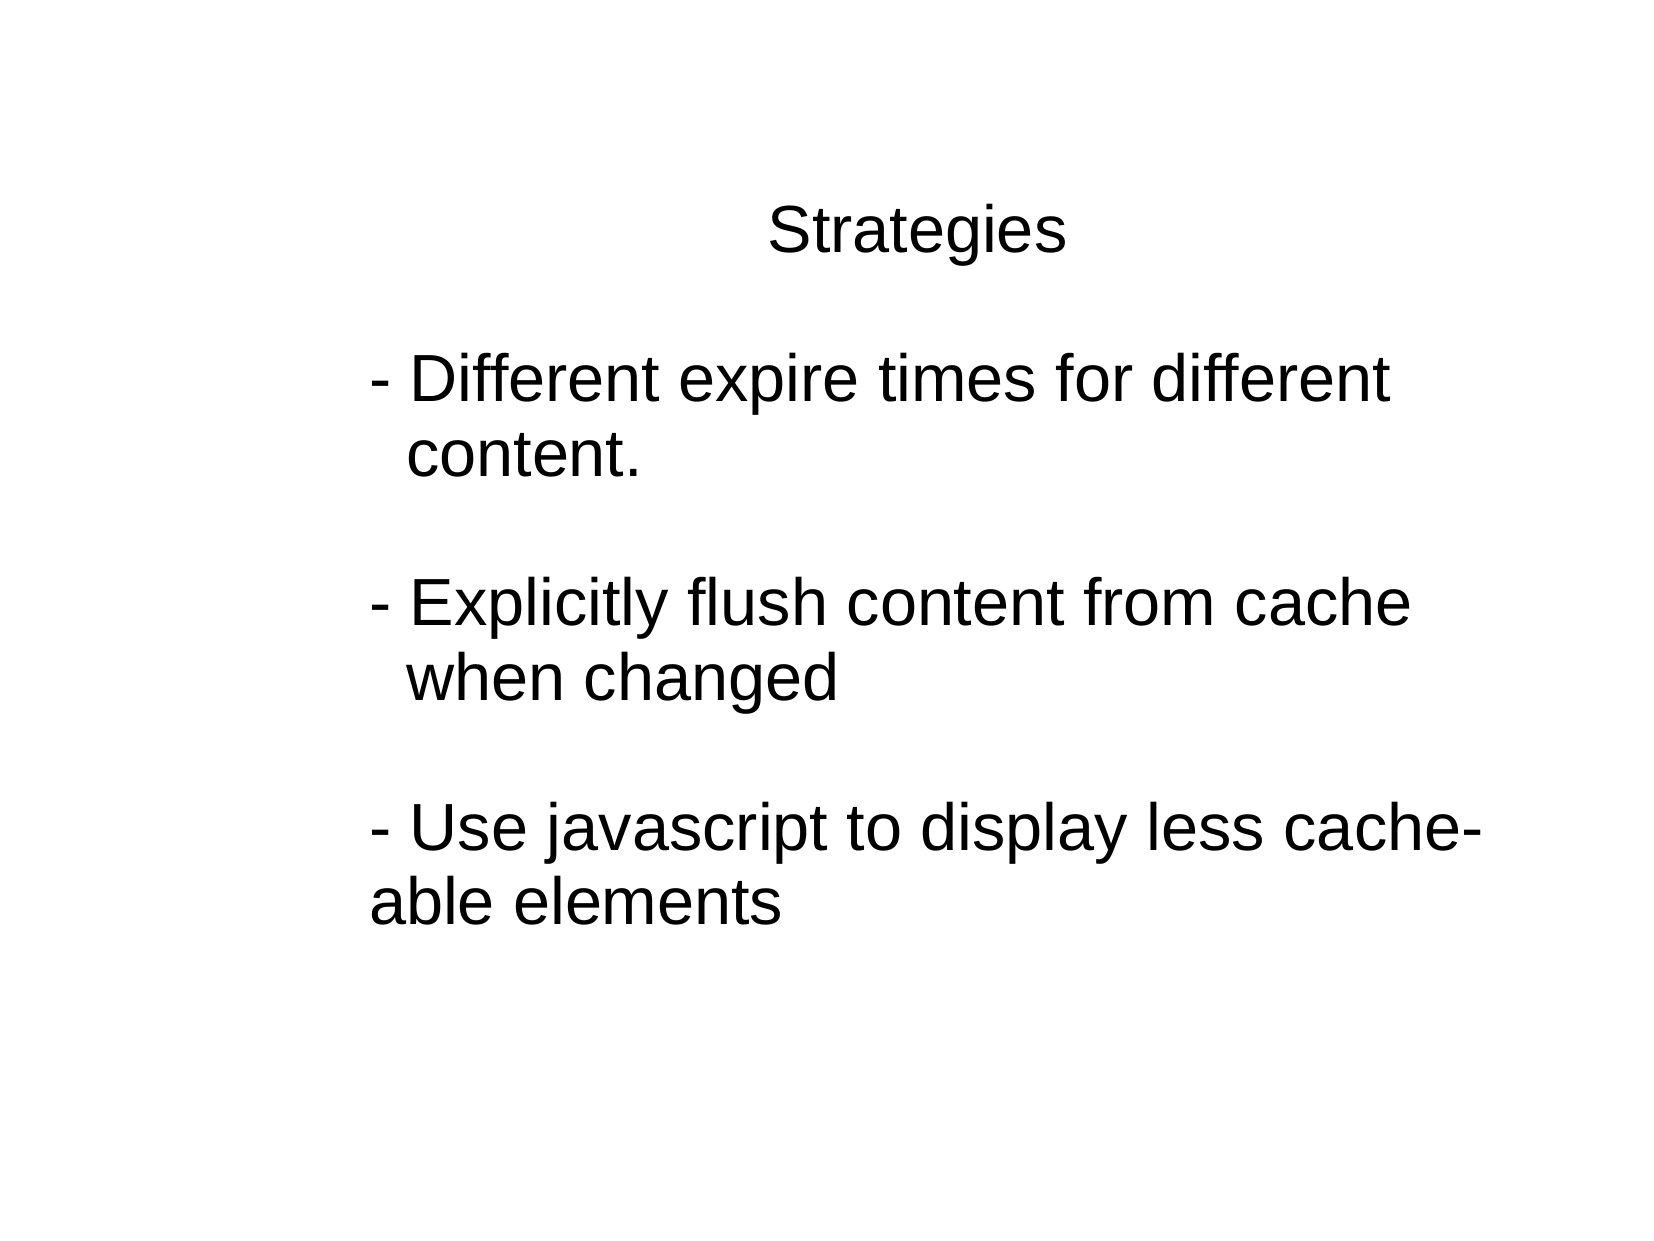

Strategies
- Different expire times for different
 content.
- Explicitly flush content from cache
 when changed
- Use javascript to display less cache-
able elements